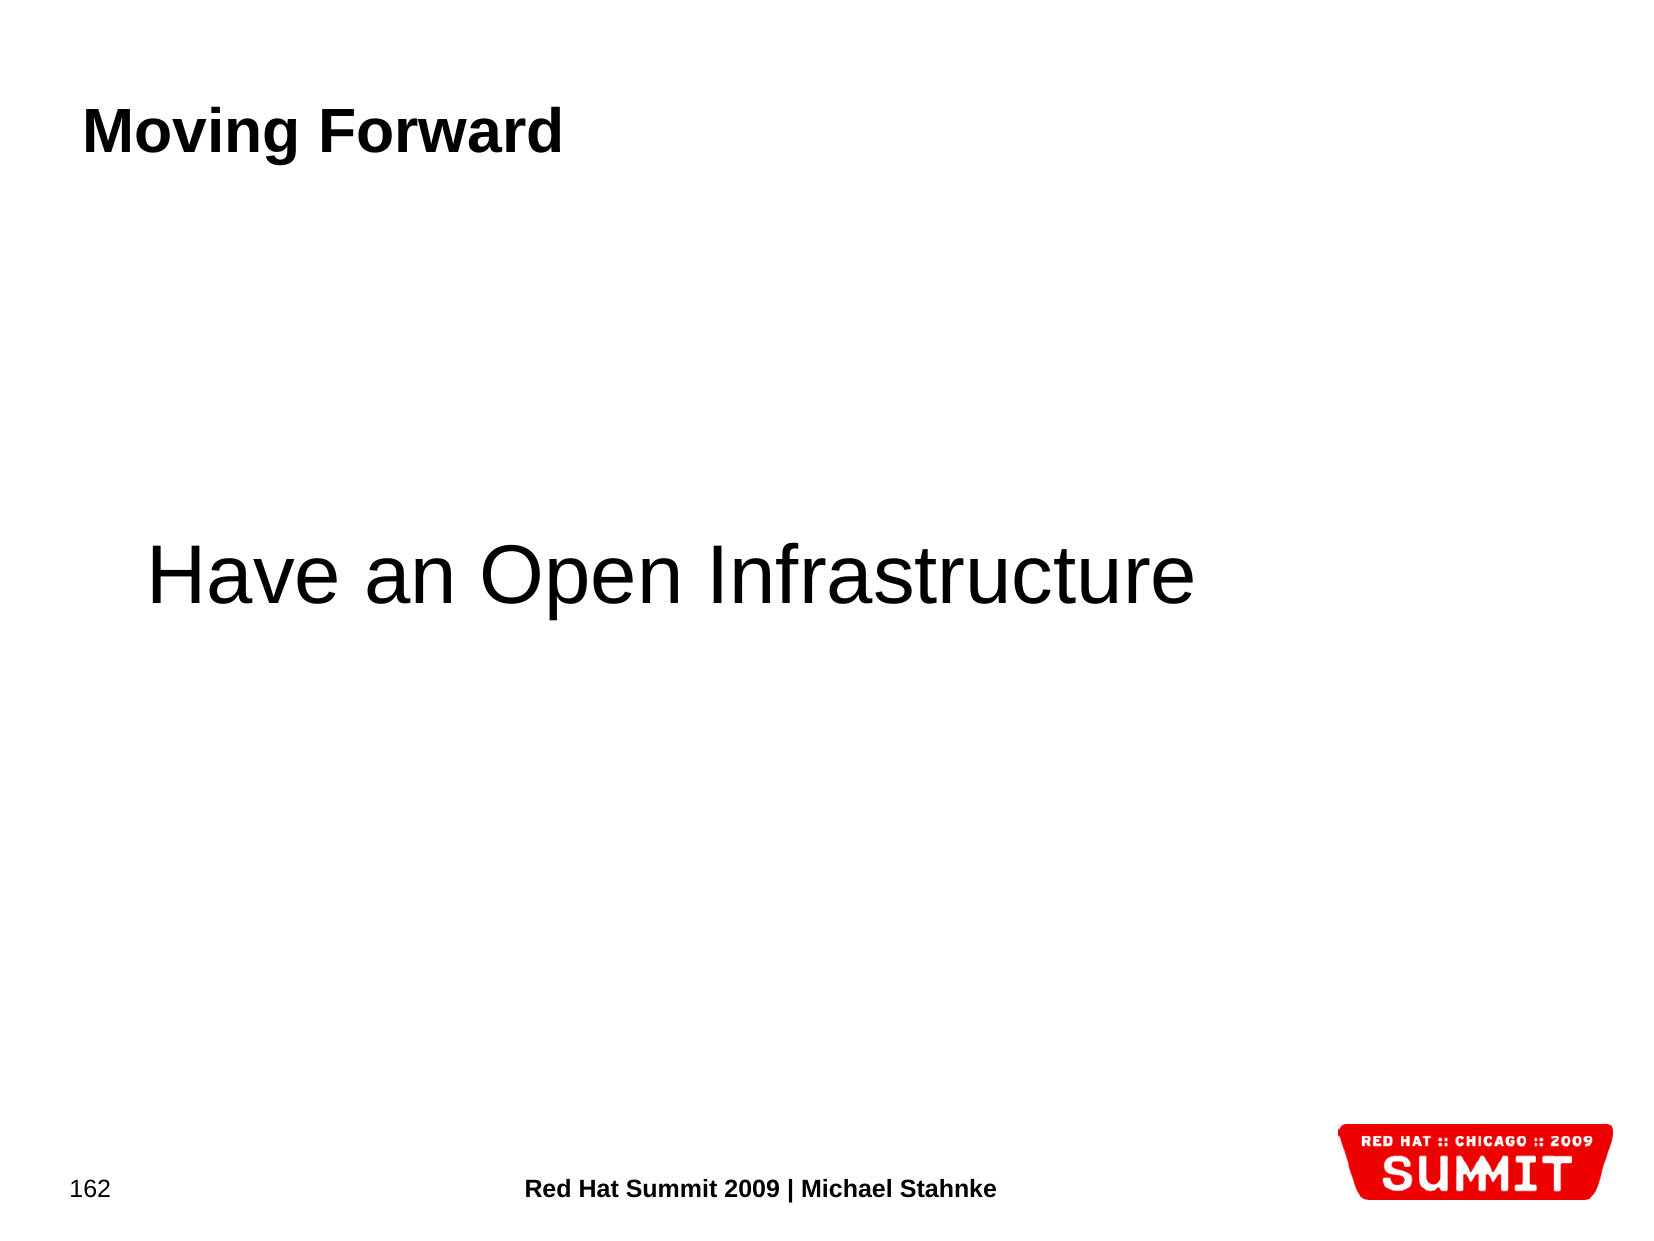

# Moving Forward
Have an Open Infrastructure